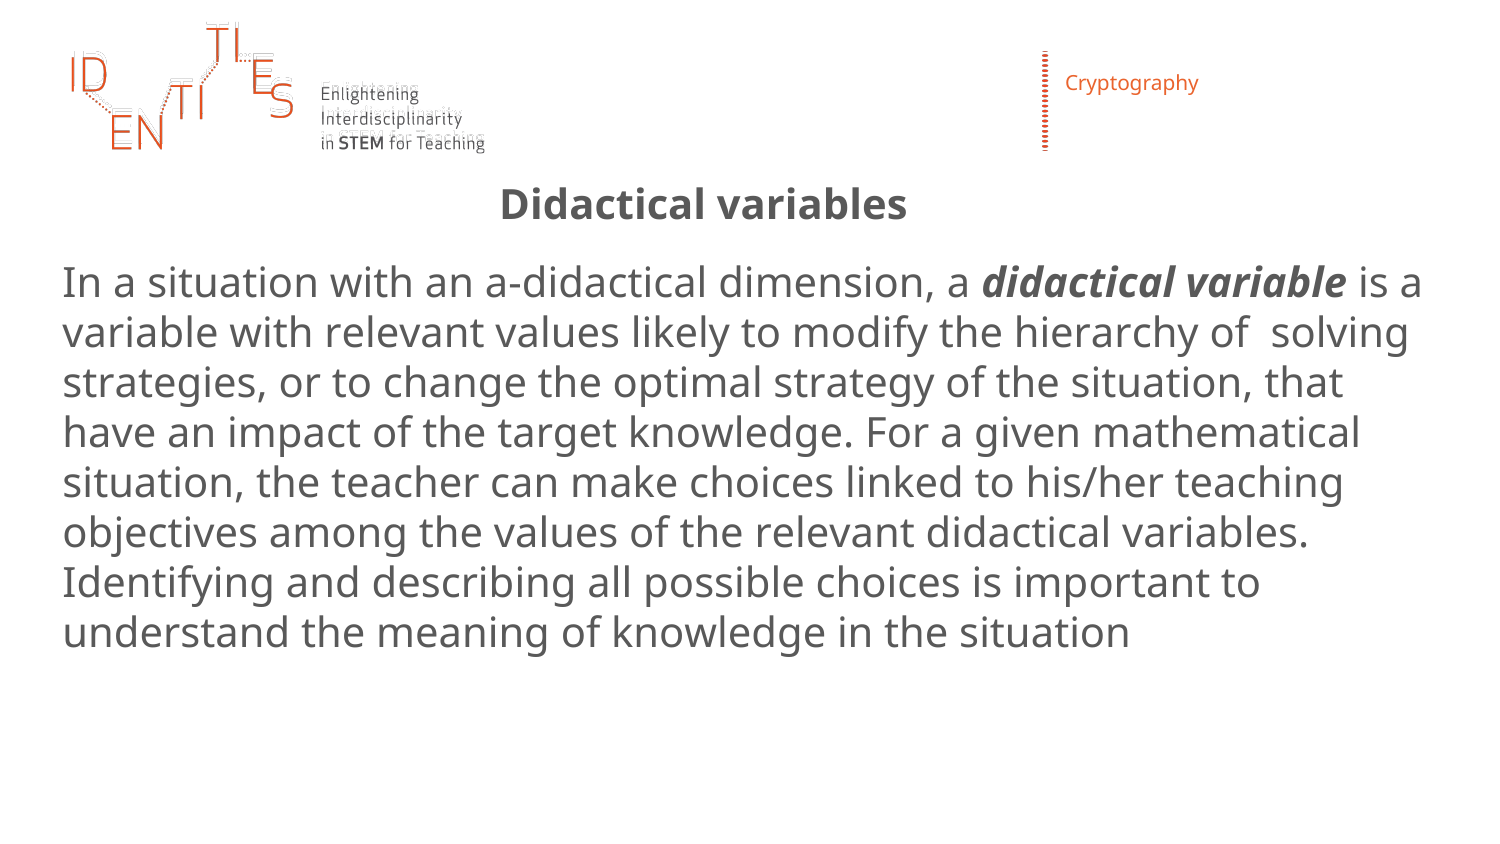

Cryptography
Didactical variables
In a situation with an a-didactical dimension, a didactical variable is a variable with relevant values likely to modify the hierarchy of solving strategies, or to change the optimal strategy of the situation, that have an impact of the target knowledge. For a given mathematical situation, the teacher can make choices linked to his/her teaching objectives among the values of the relevant didactical variables.
Identifying and describing all possible choices is important to understand the meaning of knowledge in the situation